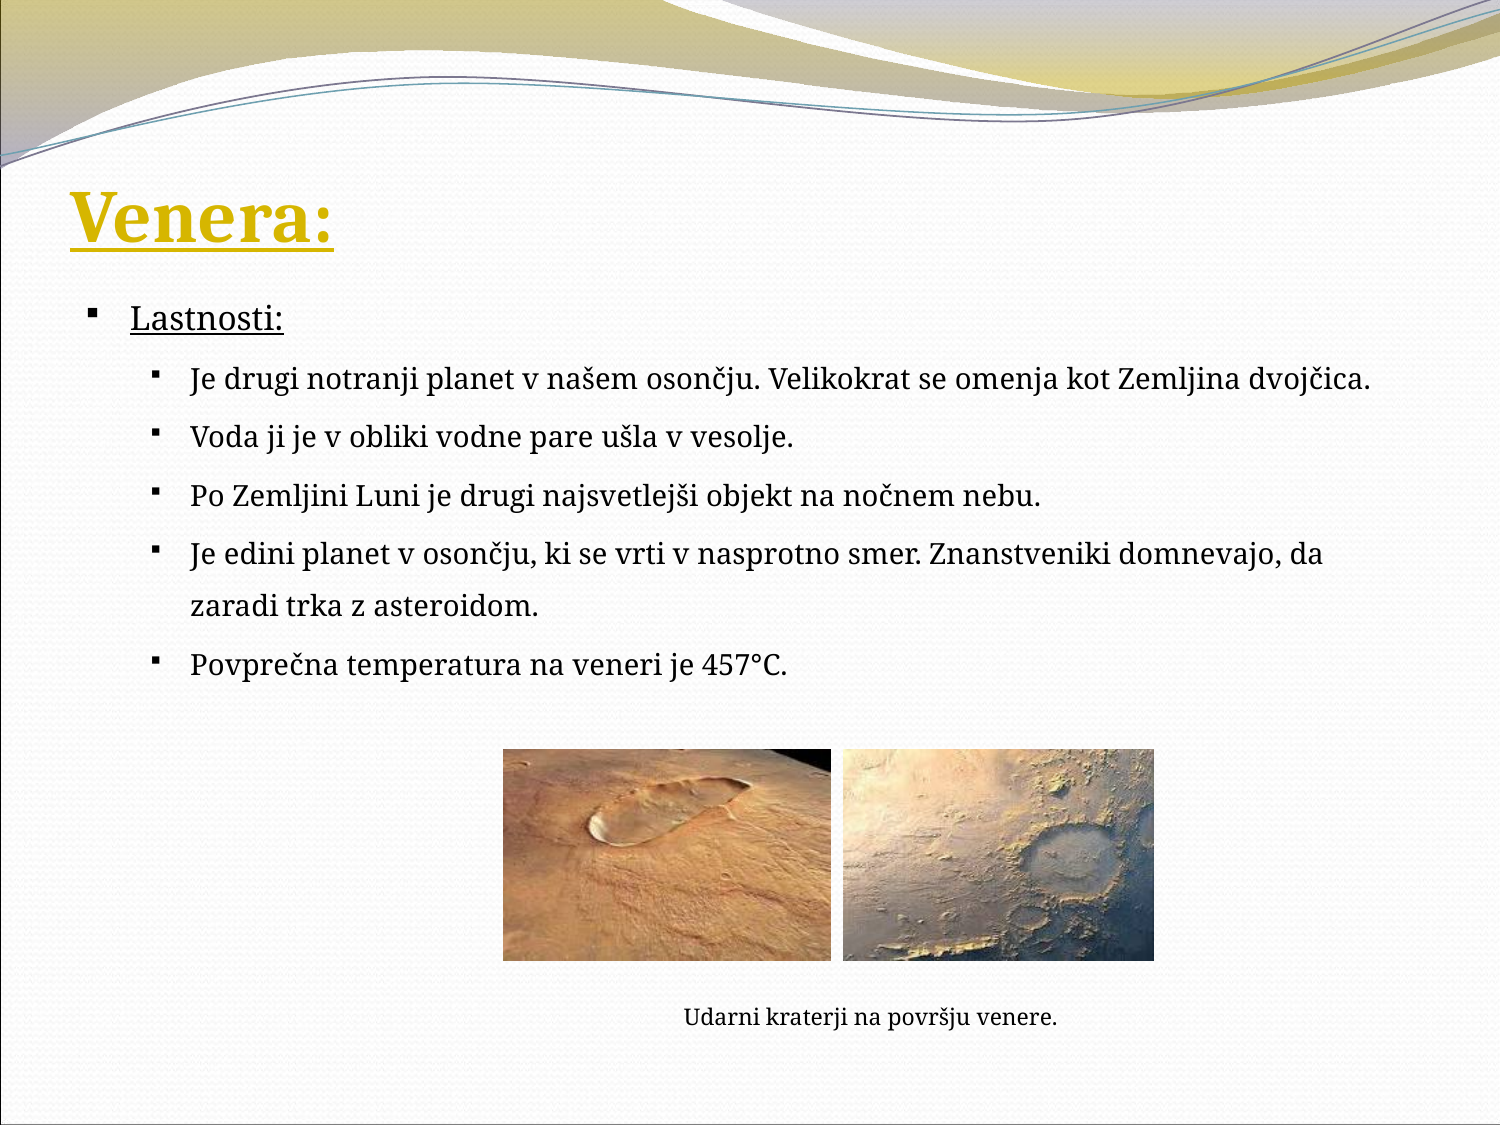

# Venera:
Lastnosti:
Je drugi notranji planet v našem osončju. Velikokrat se omenja kot Zemljina dvojčica.
Voda ji je v obliki vodne pare ušla v vesolje.
Po Zemljini Luni je drugi najsvetlejši objekt na nočnem nebu.
Je edini planet v osončju, ki se vrti v nasprotno smer. Znanstveniki domnevajo, da zaradi trka z asteroidom.
Povprečna temperatura na veneri je 457°C.
 Udarni kraterji na površju venere.